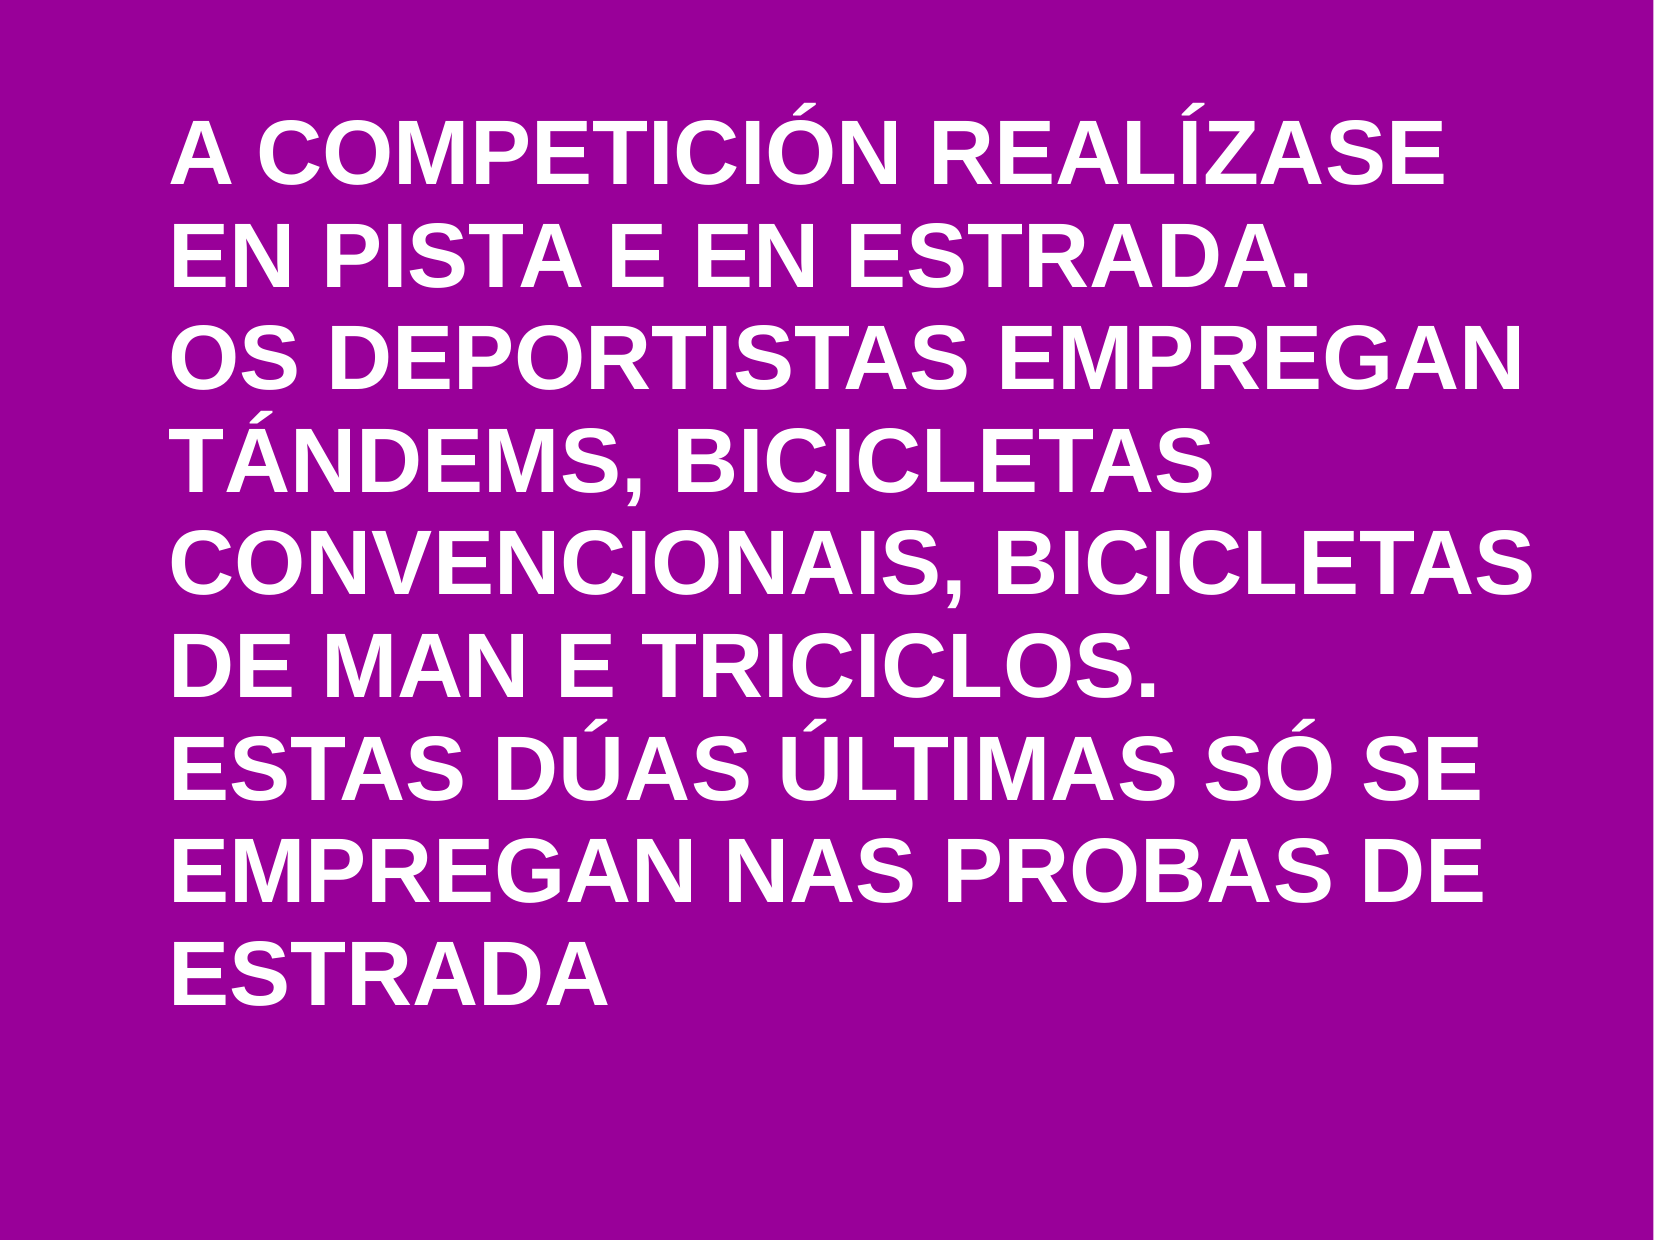

A COMPETICIÓN REALÍZASE EN PISTA E EN ESTRADA.
OS DEPORTISTAS EMPREGAN TÁNDEMS, BICICLETAS CONVENCIONAIS, BICICLETAS DE MAN E TRICICLOS.
ESTAS DÚAS ÚLTIMAS SÓ SE EMPREGAN NAS PROBAS DE ESTRADA